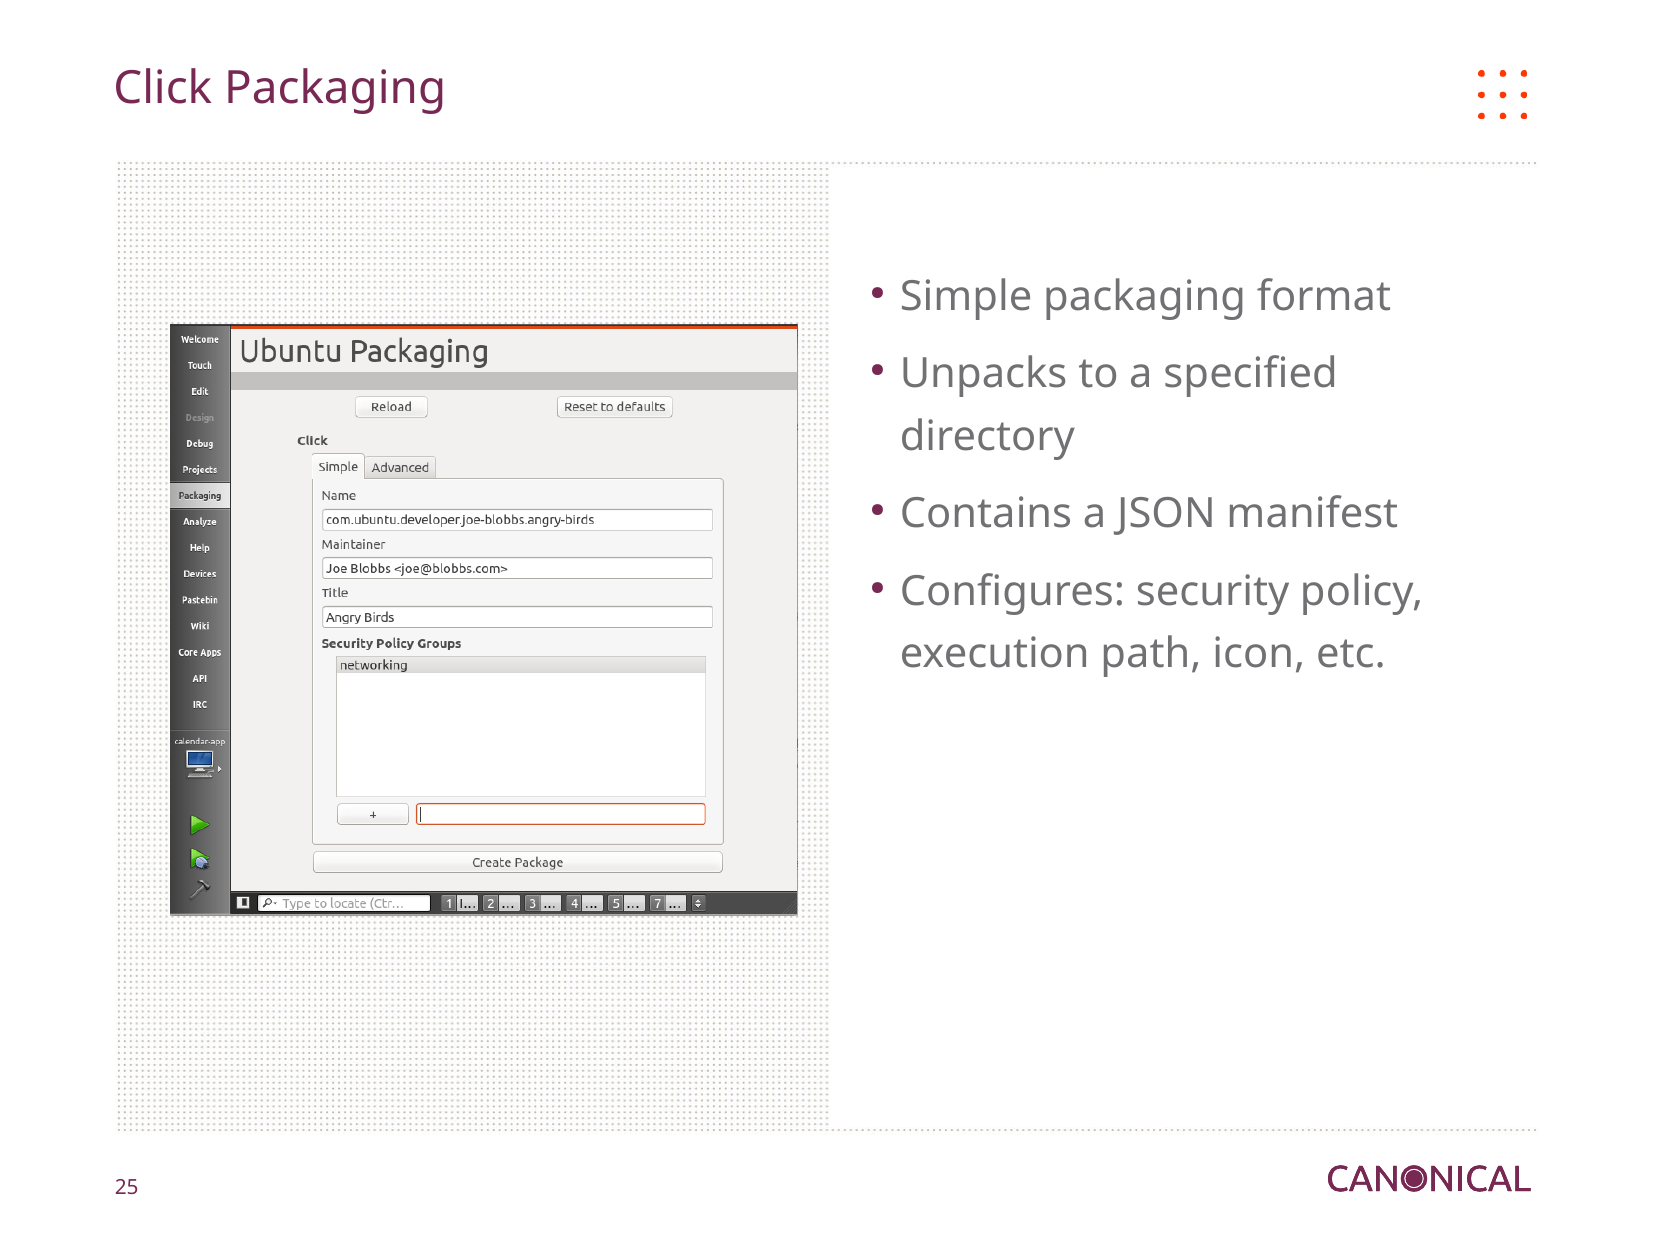

# Click Packaging
Simple packaging format
Unpacks to a specified directory
Contains a JSON manifest
Configures: security policy, execution path, icon, etc.